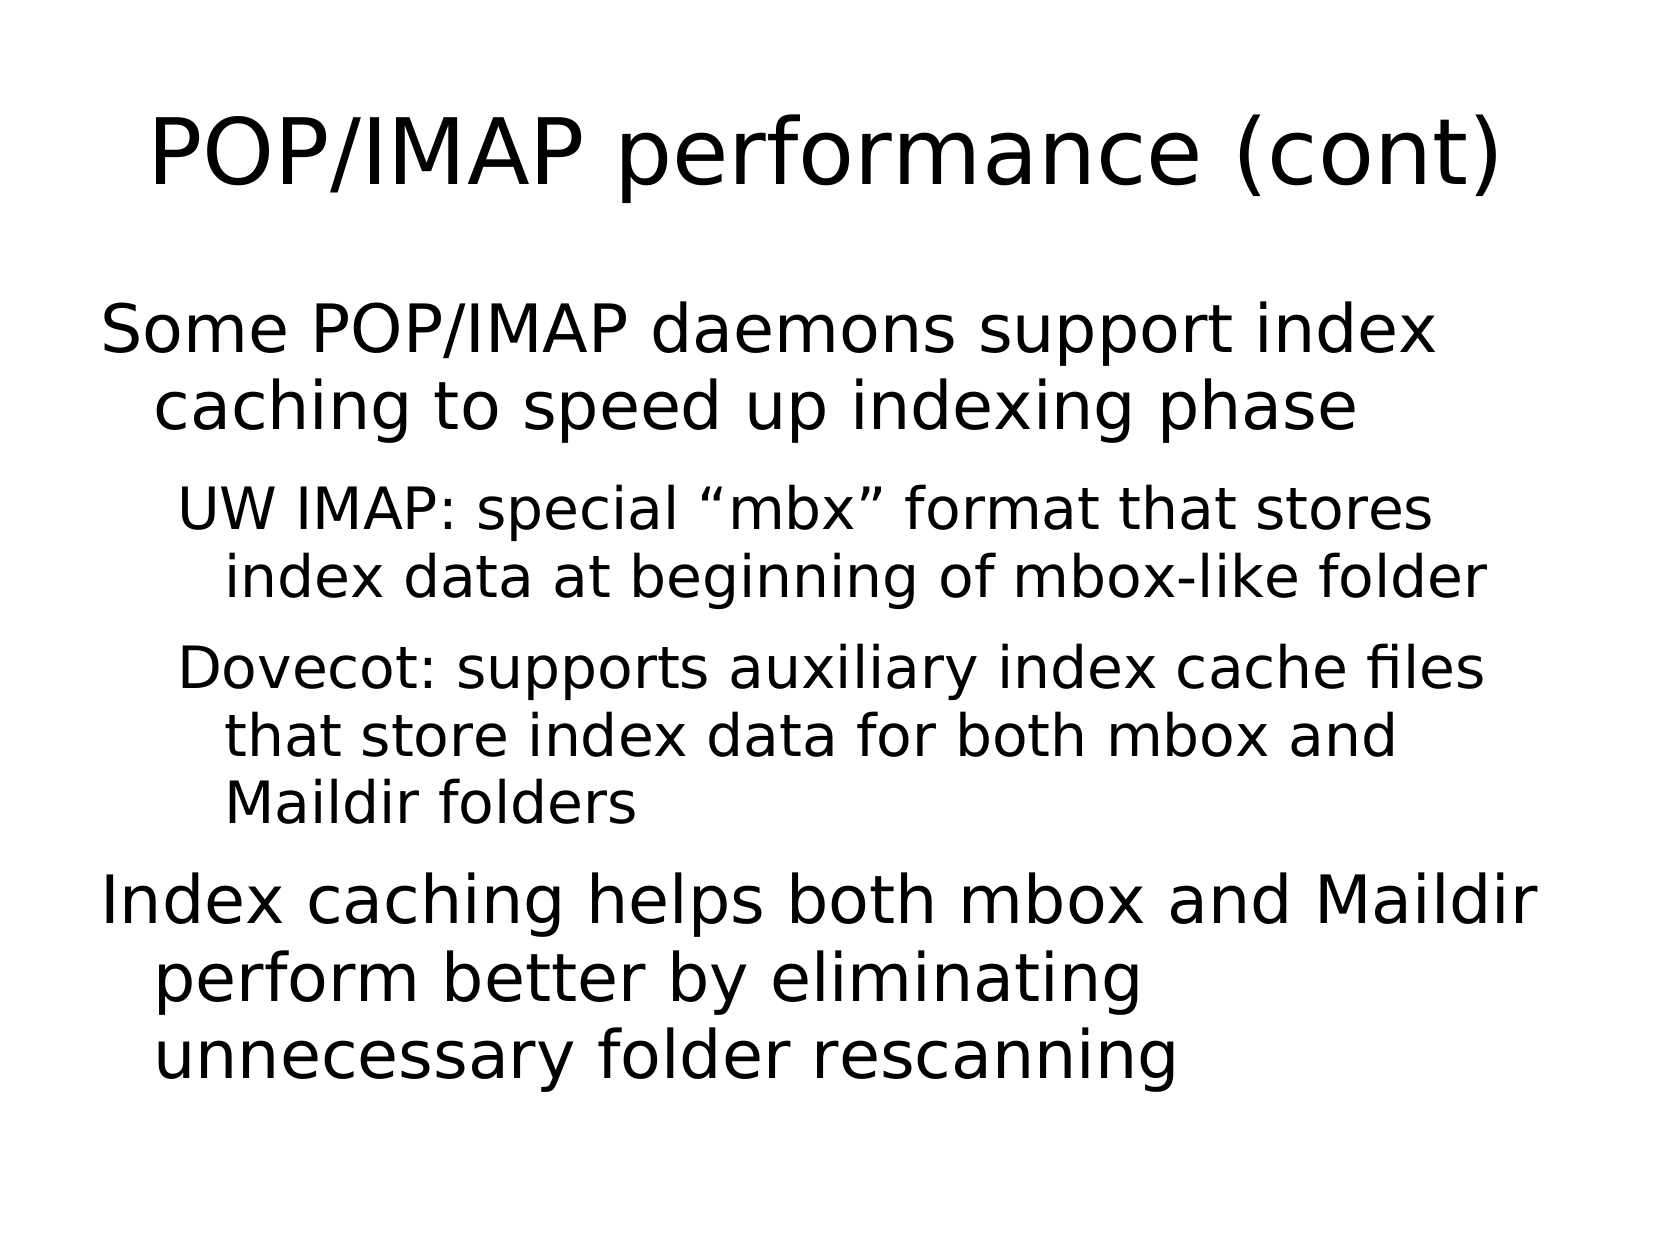

# POP/IMAP performance (cont)
Some POP/IMAP daemons support index caching to speed up indexing phase
UW IMAP: special “mbx” format that stores index data at beginning of mbox-like folder
Dovecot: supports auxiliary index cache files that store index data for both mbox and Maildir folders
Index caching helps both mbox and Maildir perform better by eliminating unnecessary folder rescanning